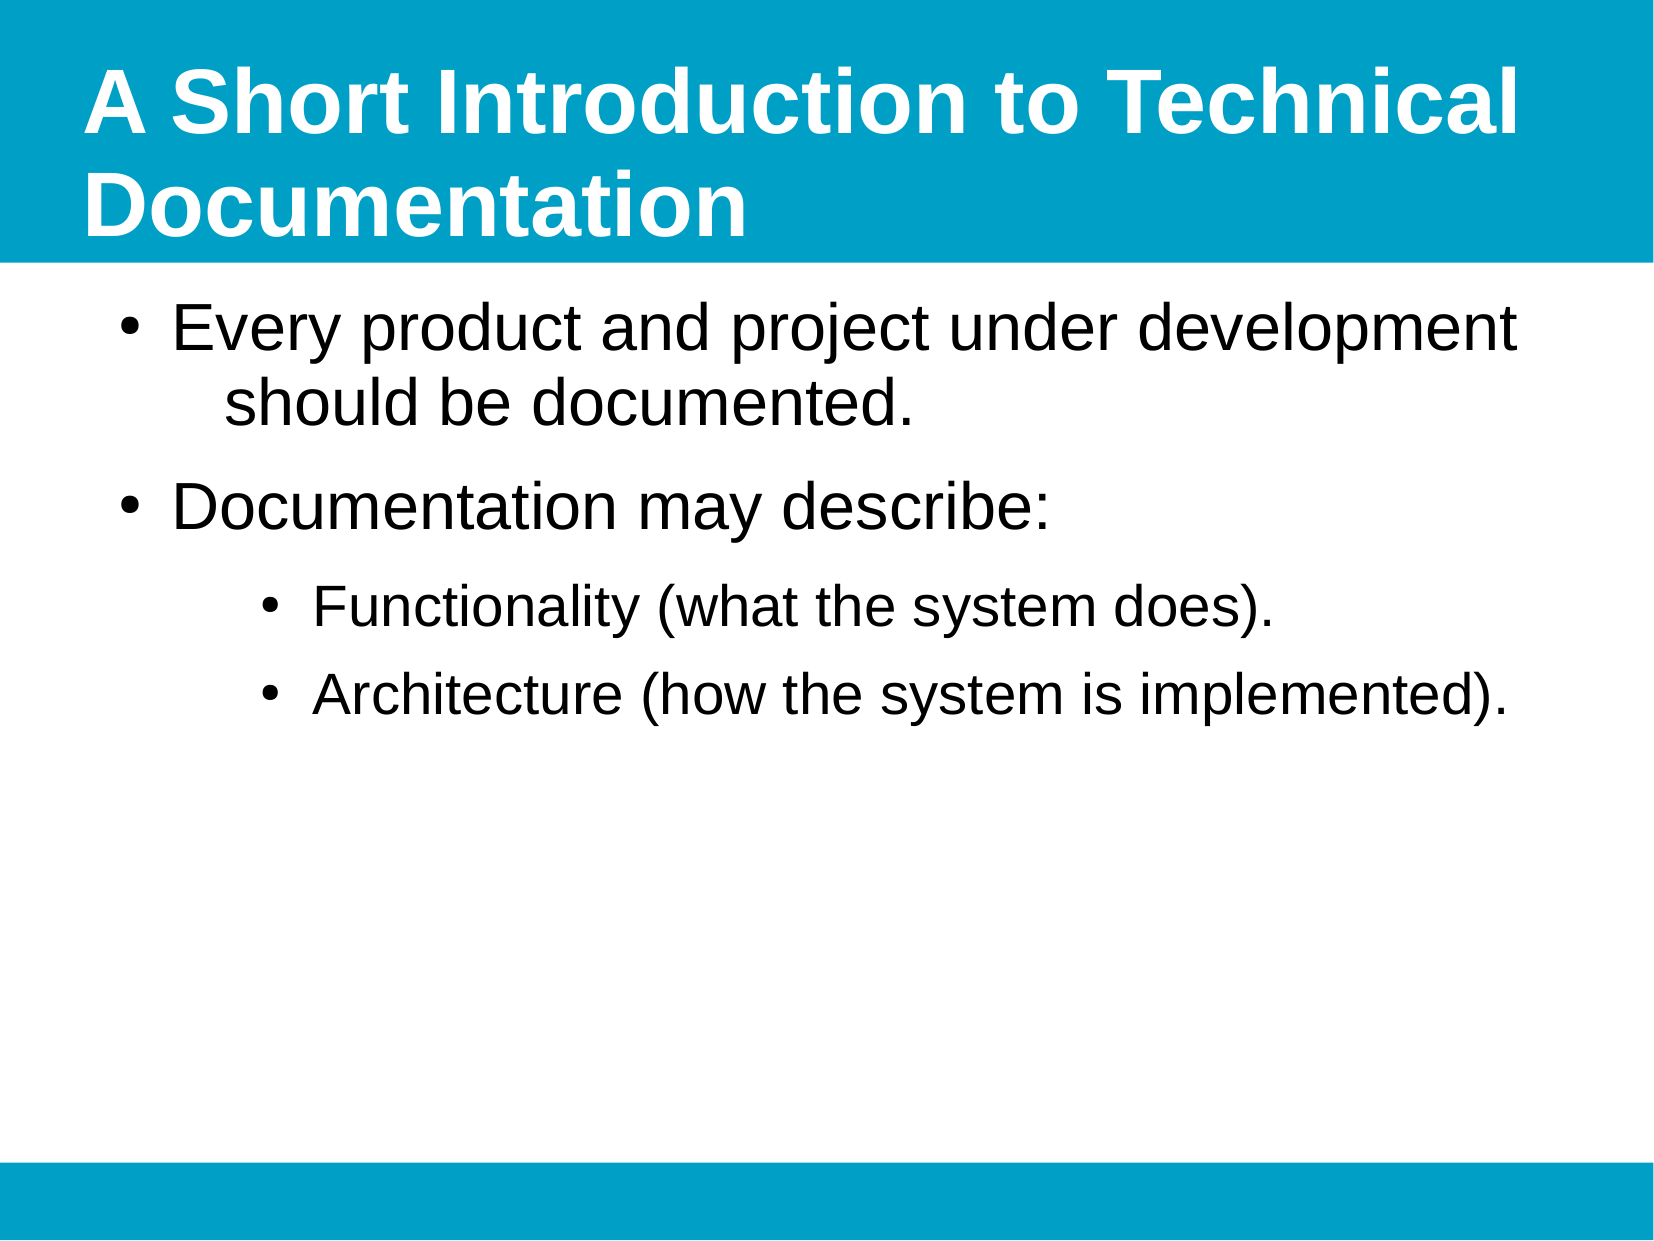

# A Short Introduction to Technical Documentation
Every product and project under development should be documented.
Documentation may describe:
Functionality (what the system does).
Architecture (how the system is implemented).